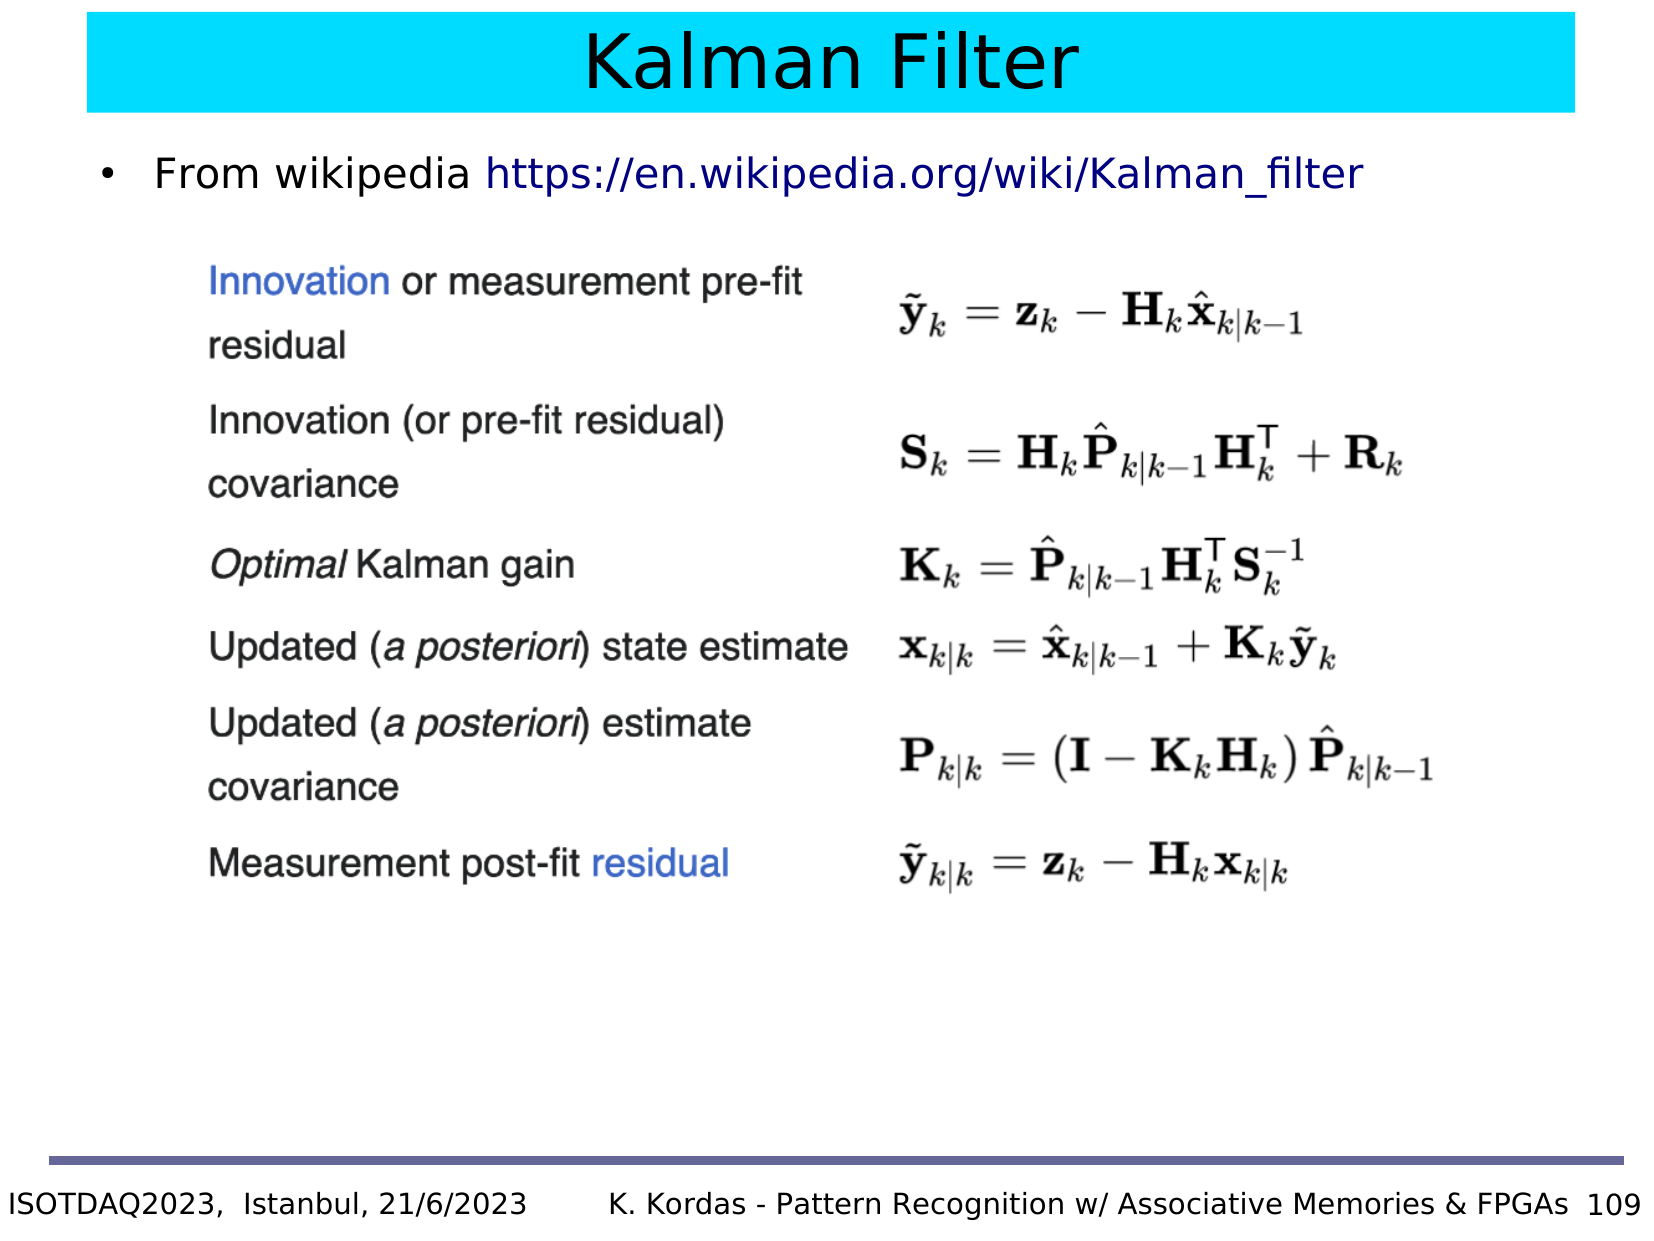

# Kalman Filter
From wikipedia https://en.wikipedia.org/wiki/Kalman_filter
ISOTDAQ2023, Istanbul, 21/6/2023
K. Kordas - Pattern Recognition w/ Associative Memories & FPGAs
109